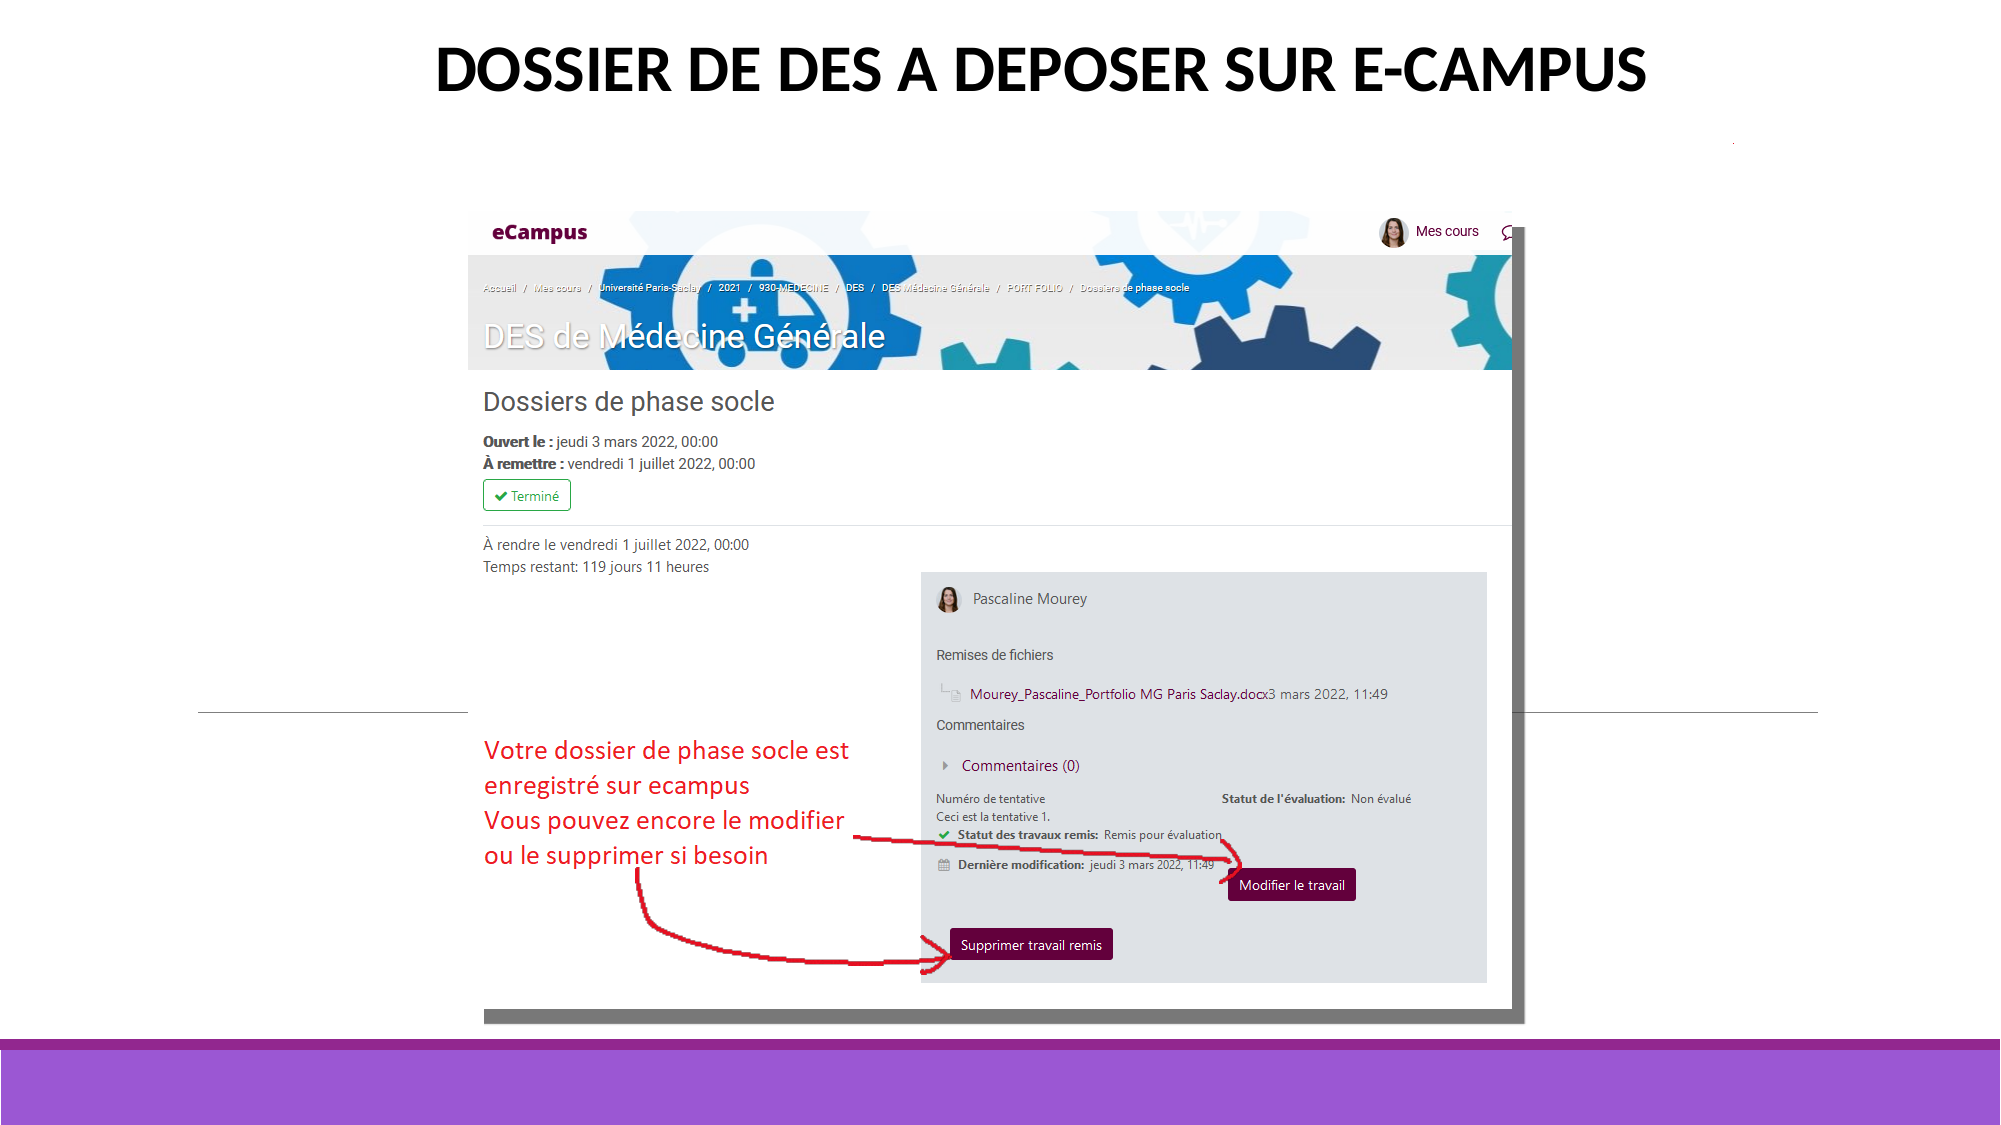

LE DOSSIER DE DES A DEPOSER SUR E-CAMPUS
#